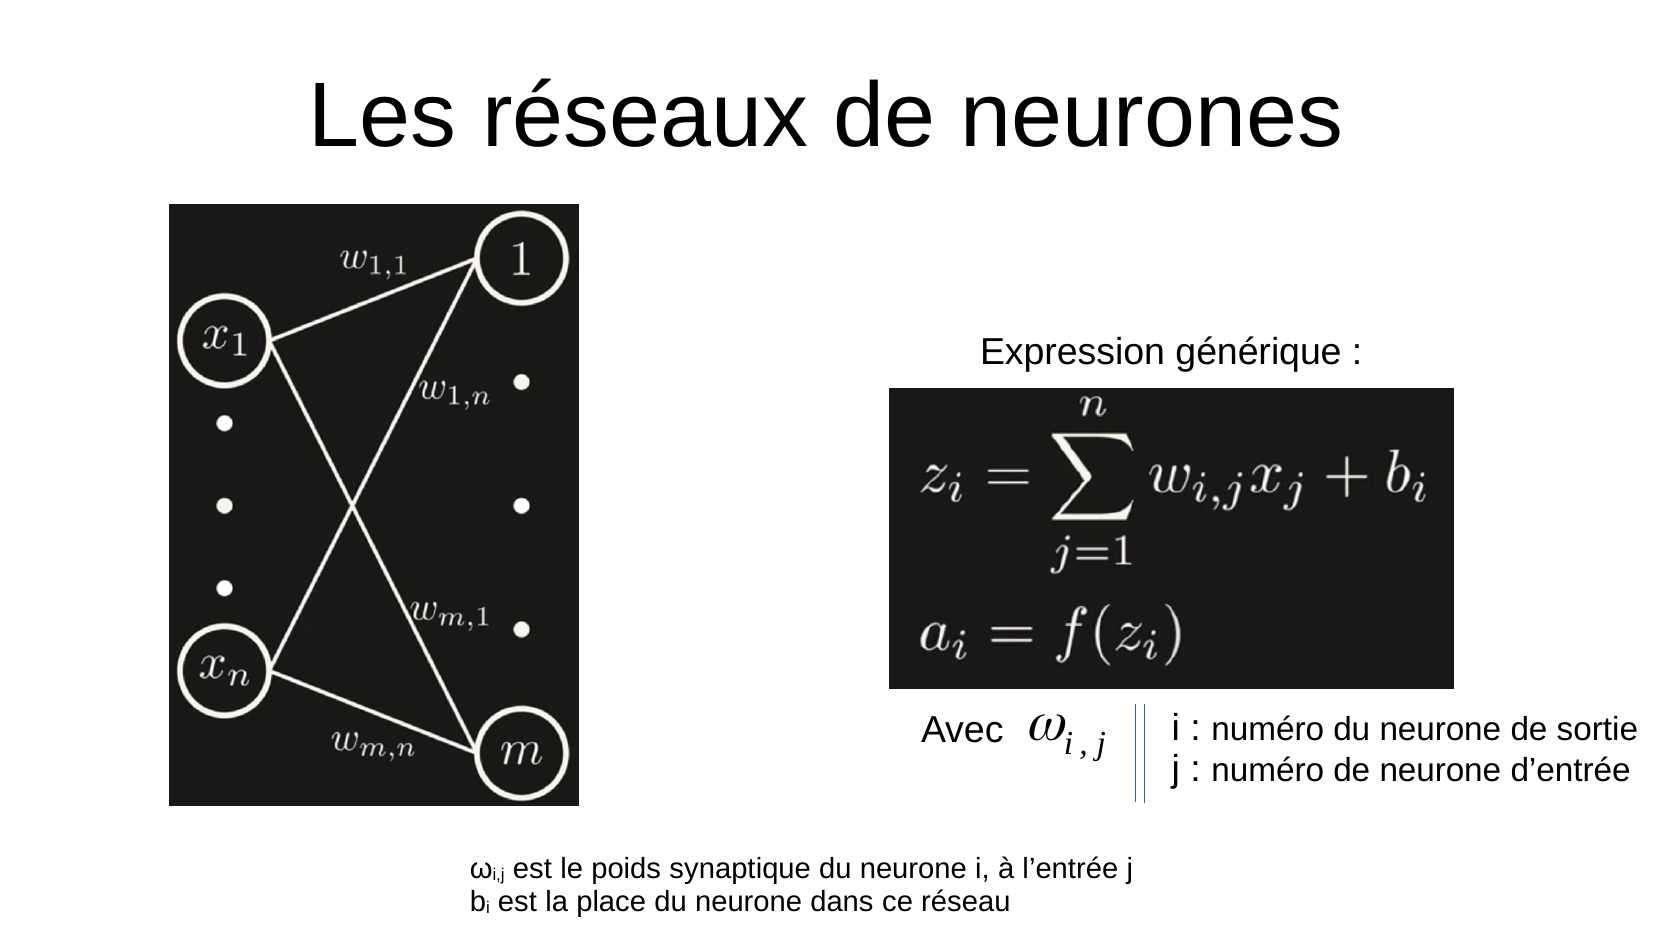

# Les réseaux de neurones
Expression générique :
i : numéro du neurone de sortie
j : numéro de neurone d’entrée
Avec
ωi,j est le poids synaptique du neurone i, à l’entrée j
bi est la place du neurone dans ce réseau